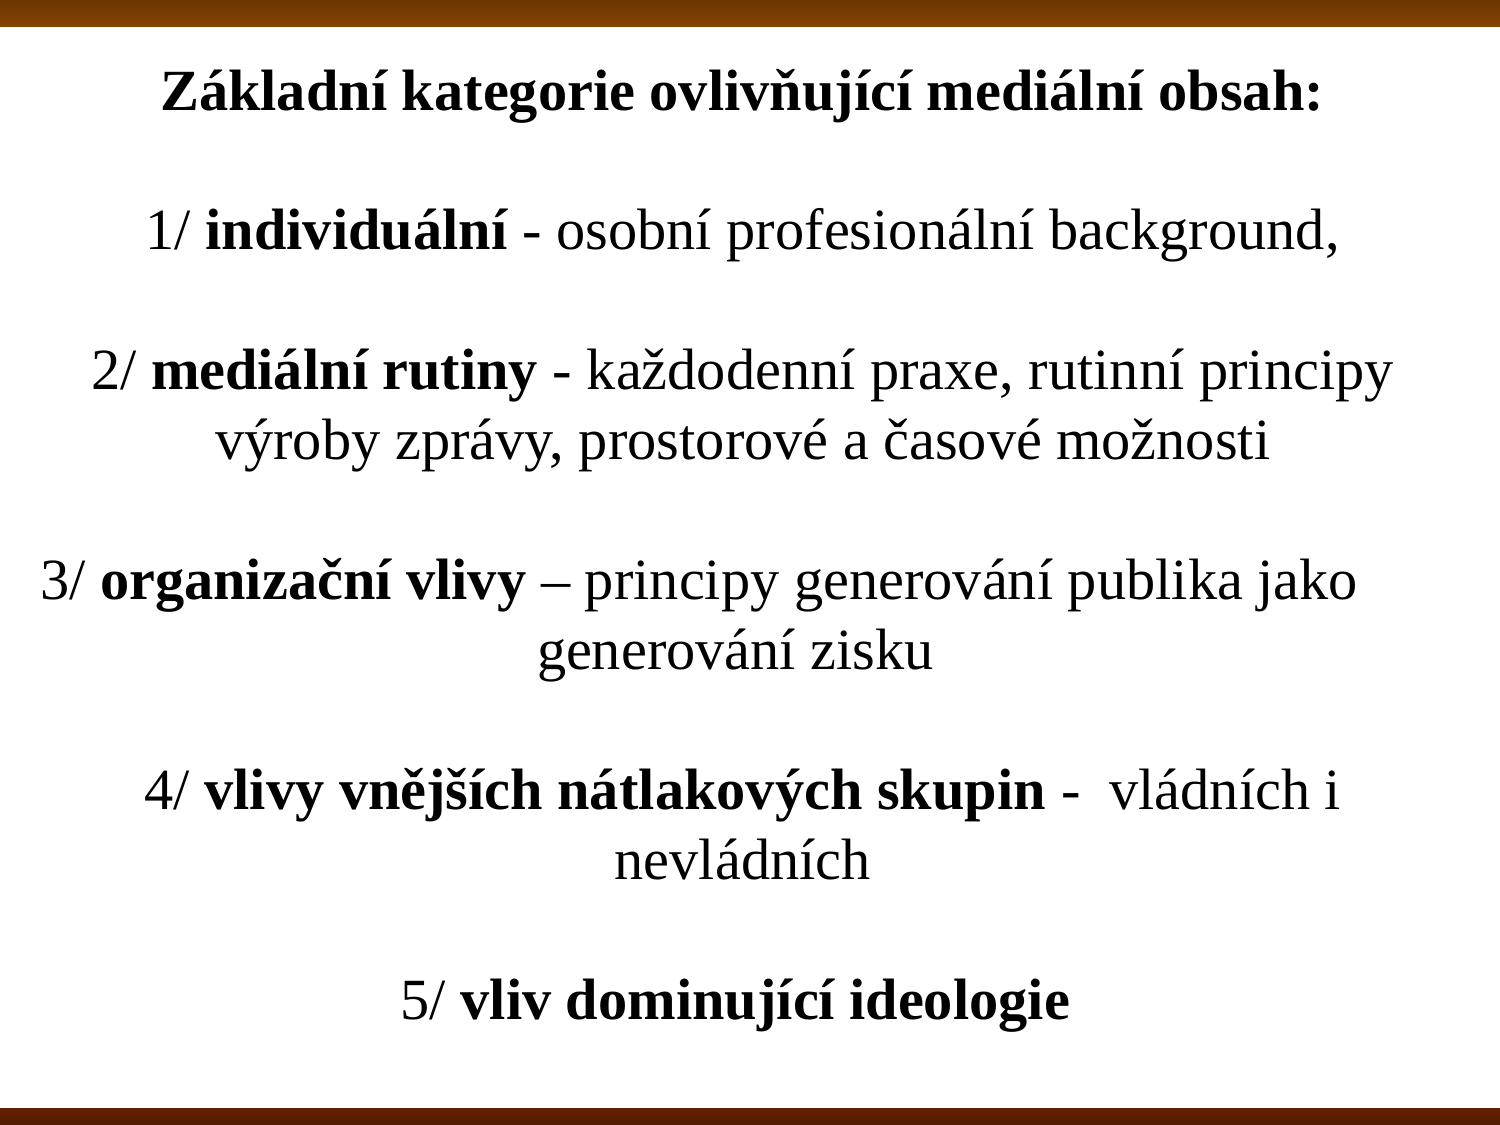

Základní kategorie ovlivňující mediální obsah:
1/ individuální - osobní profesionální background,
2/ mediální rutiny - každodenní praxe, rutinní principy výroby zprávy, prostorové a časové možnosti
3/ organizační vlivy – principy generování publika jako generování zisku
4/ vlivy vnějších nátlakových skupin - vládních i nevládních
5/ vliv dominující ideologie